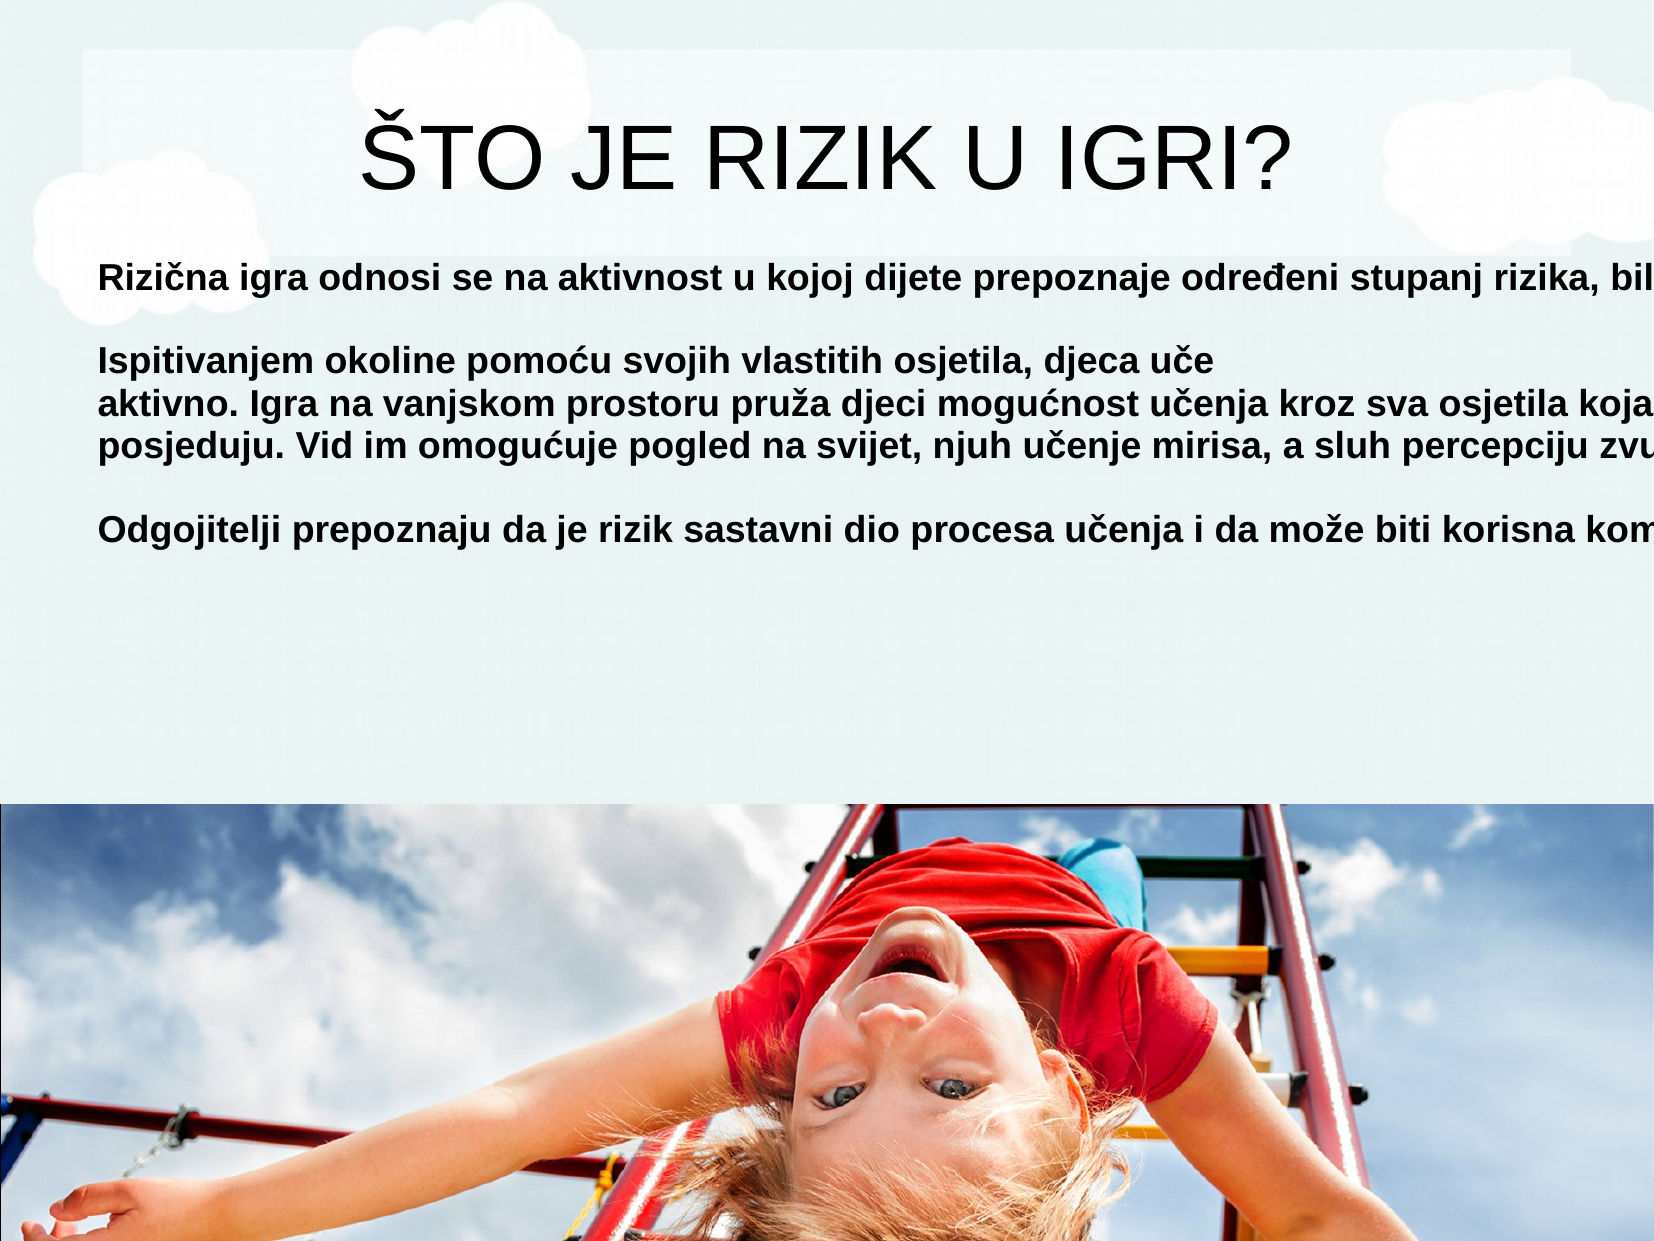

# ŠTO JE RIZIK U IGRI?
Rizična igra odnosi se na aktivnost u kojoj dijete prepoznaje određeni stupanj rizika, bilo fizičkog ili emocionalnog, u kojem se, unatoč mogućim izazovima, potiče razvoj njegovih vještina, samopouzdanja i sposobnosti za suočavanje s nepoznatim.
Ispitivanjem okoline pomoću svojih vlastitih osjetila, djeca uče
aktivno. Igra na vanjskom prostoru pruža djeci mogućnost učenja kroz sva osjetila koja
posjeduju. Vid im omogućuje pogled na svijet, njuh učenje mirisa, a sluh percepciju zvukova.
Odgojitelji prepoznaju da je rizik sastavni dio procesa učenja i da može biti korisna komponenta u dječjem razvoju, pod uvjetom da je pažljivo nadgledan i vođen.